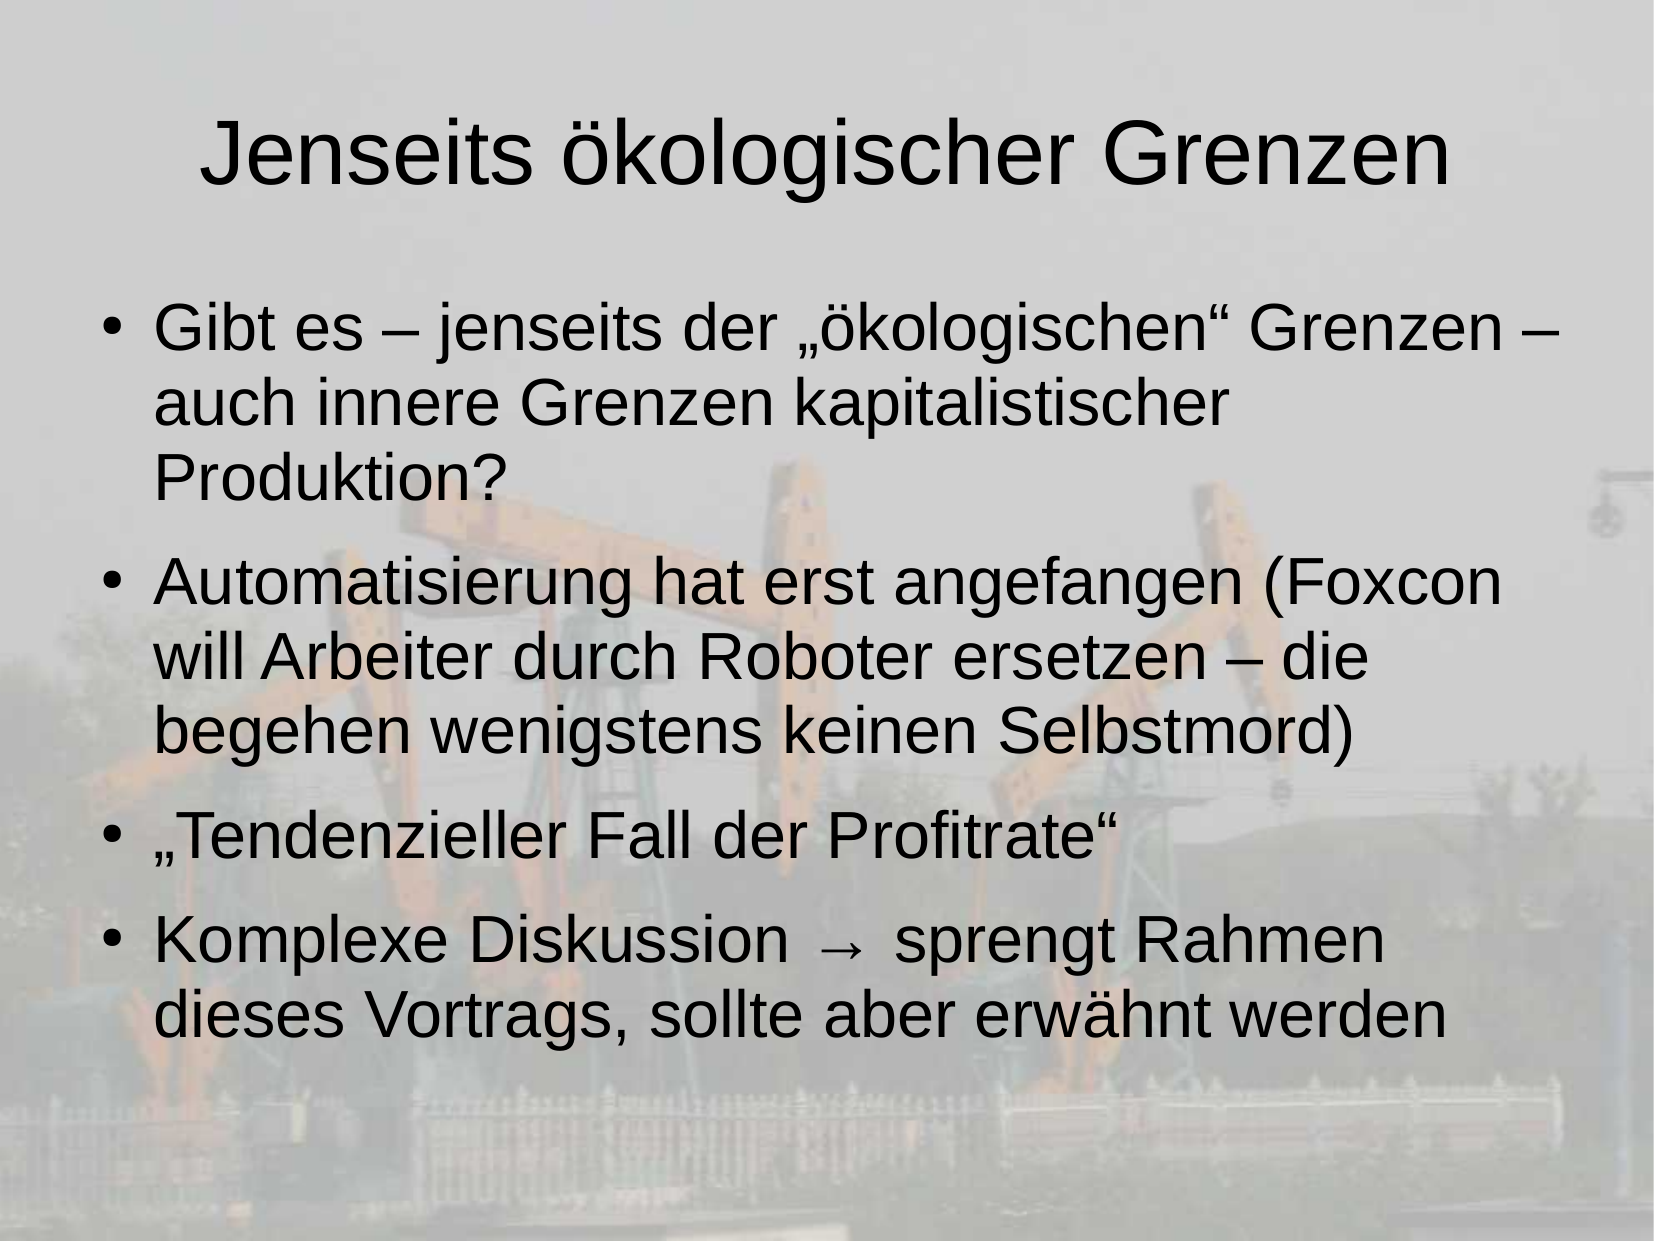

# Jenseits ökologischer Grenzen
Gibt es – jenseits der „ökologischen“ Grenzen – auch innere Grenzen kapitalistischer Produktion?
Automatisierung hat erst angefangen (Foxcon will Arbeiter durch Roboter ersetzen – die begehen wenigstens keinen Selbstmord)
„Tendenzieller Fall der Profitrate“
Komplexe Diskussion → sprengt Rahmen dieses Vortrags, sollte aber erwähnt werden